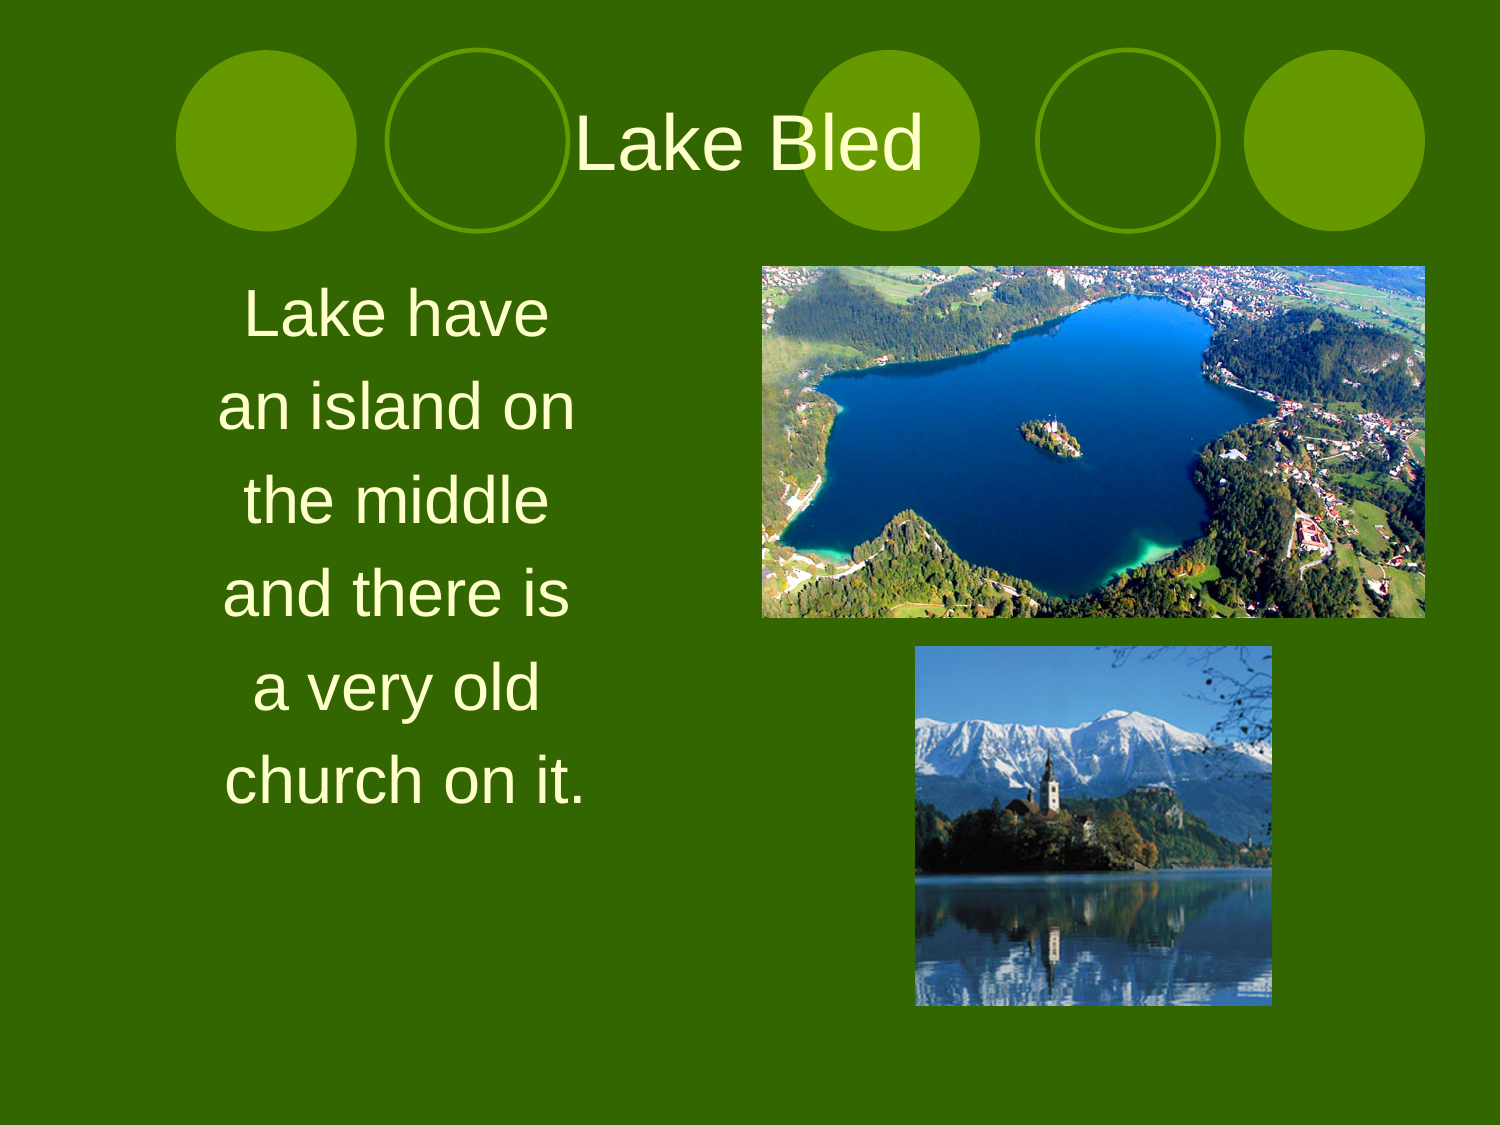

# Lake Bled
Lake have
an island on
the middle
and there is
a very old
church on it.